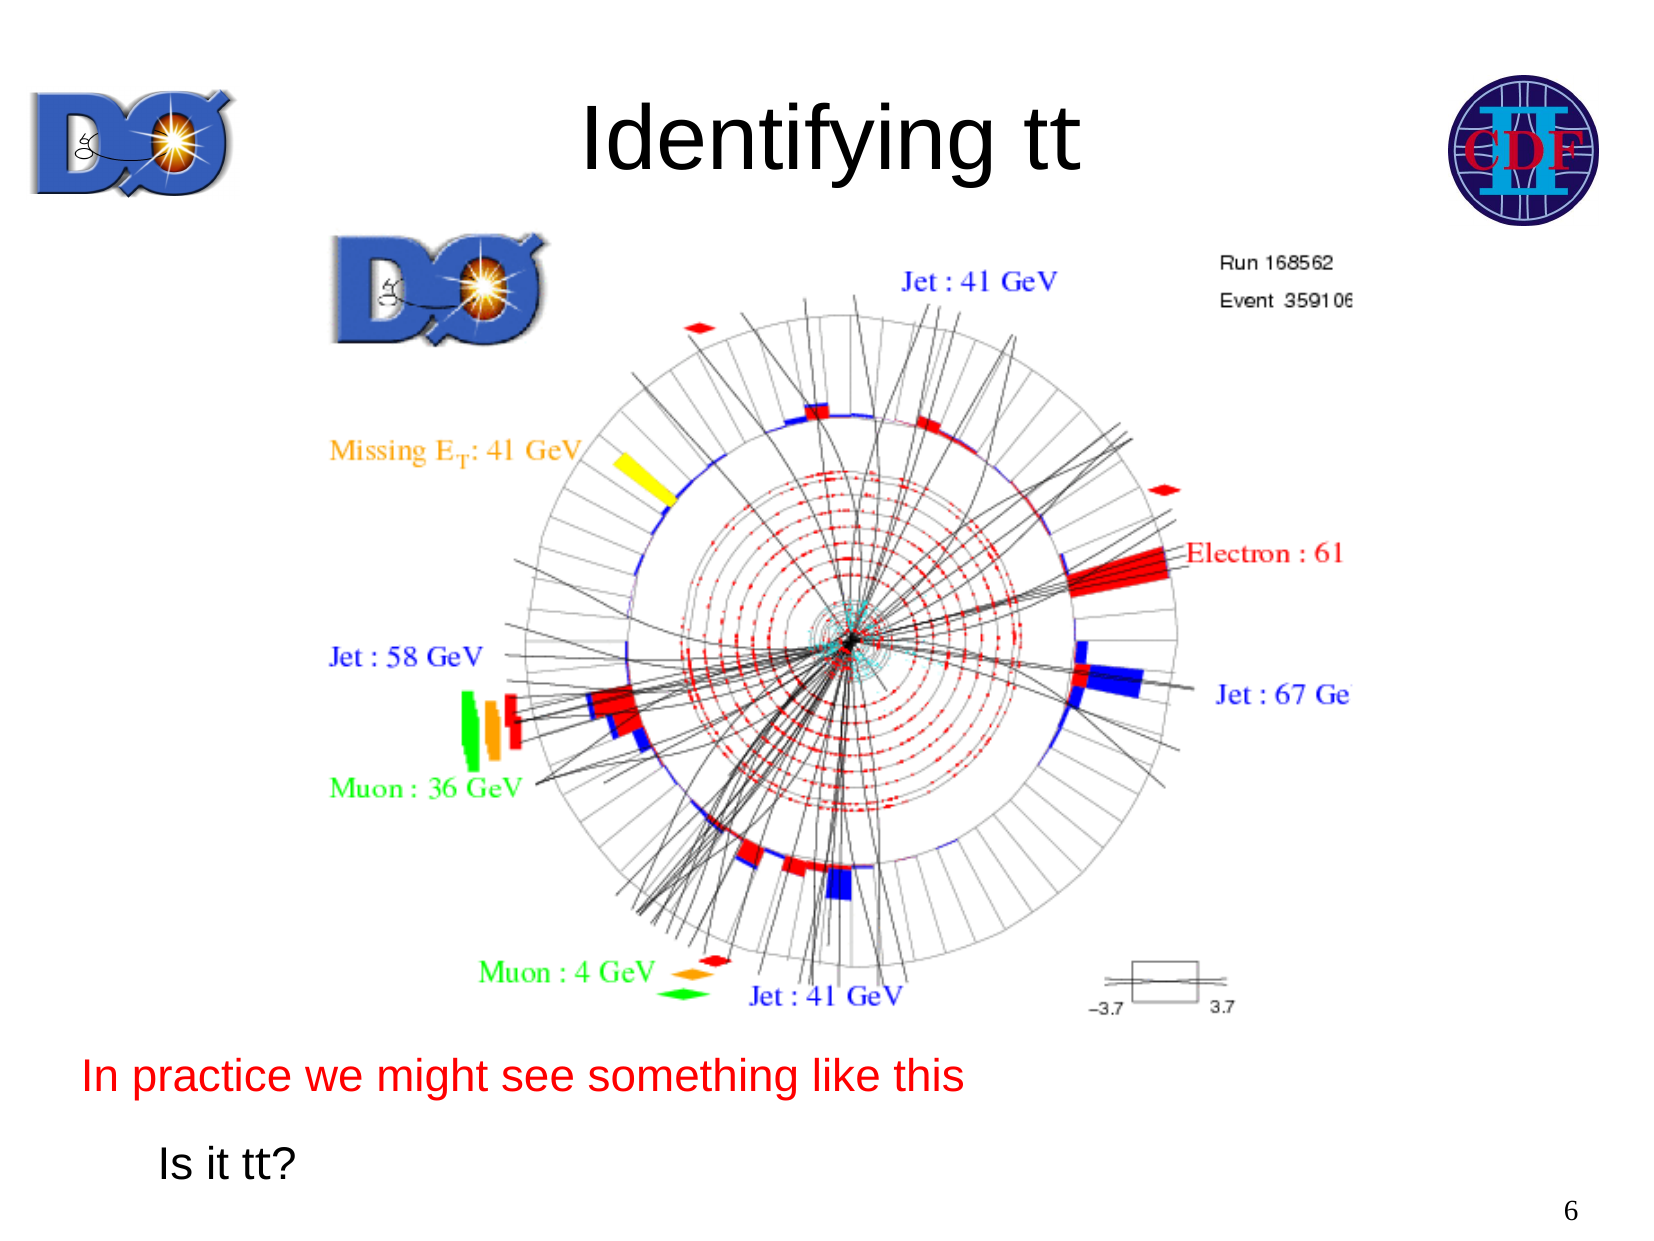

# Identifying tt
In practice we might see something like this
Is it tt?
6